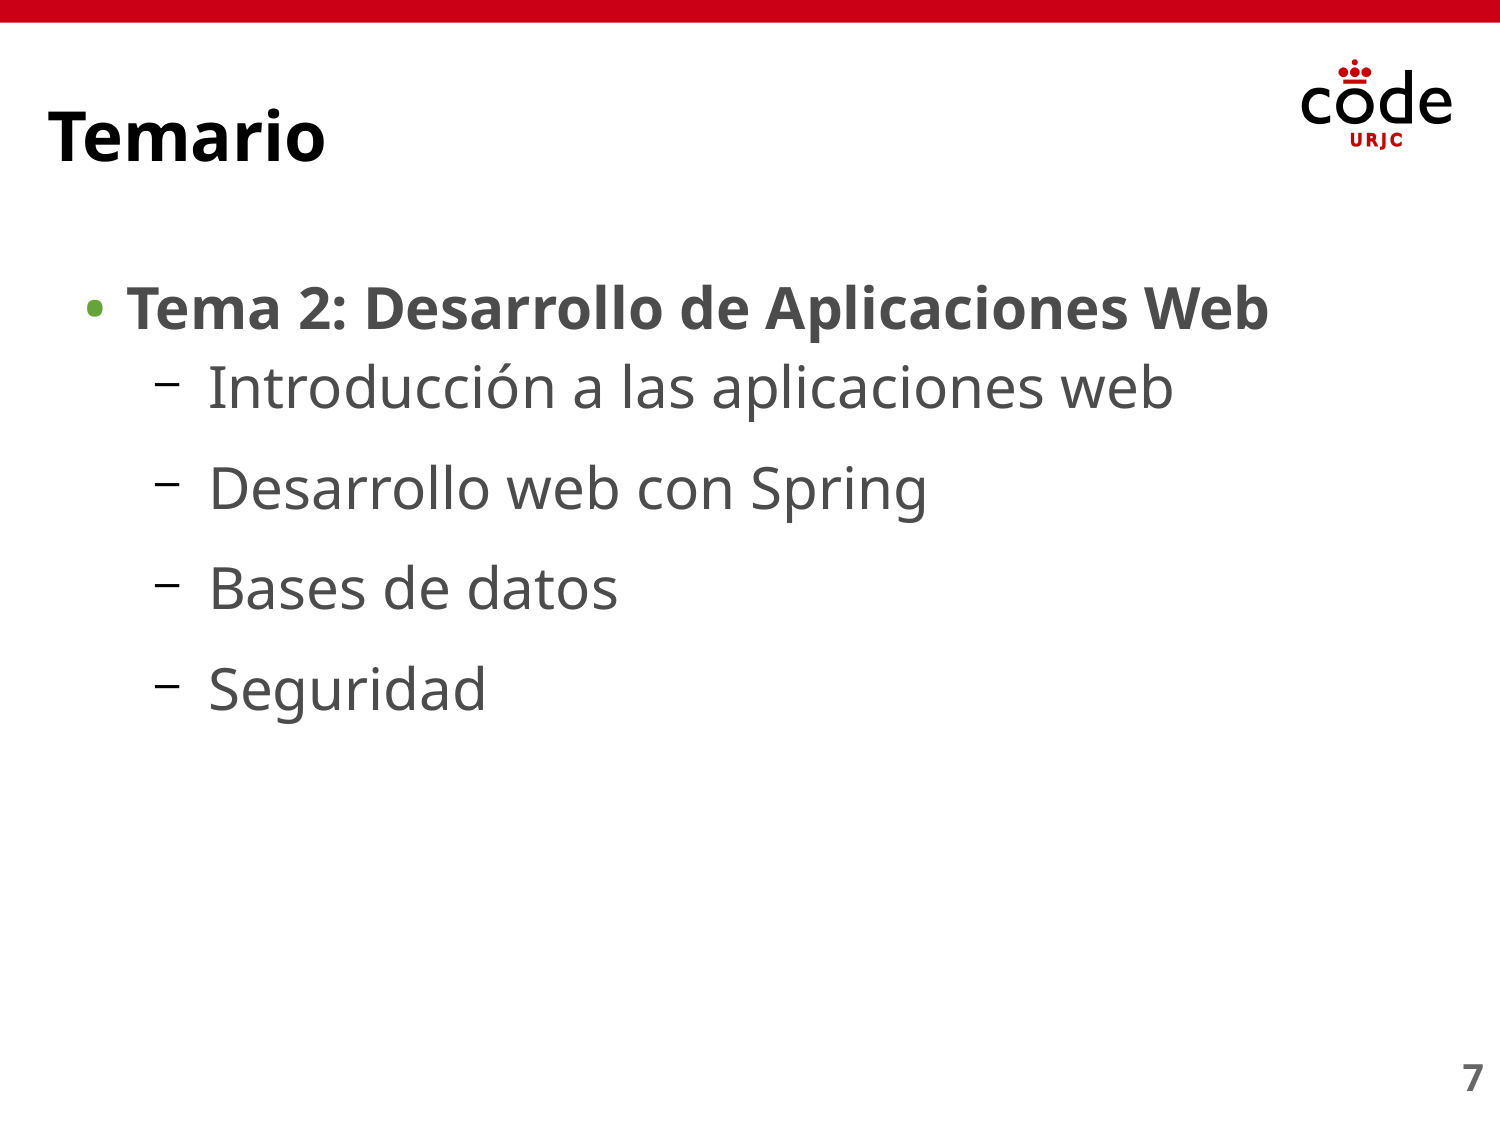

# Temario
Tema 2: Desarrollo de Aplicaciones Web
Introducción a las aplicaciones web
Desarrollo web con Spring
Bases de datos
Seguridad